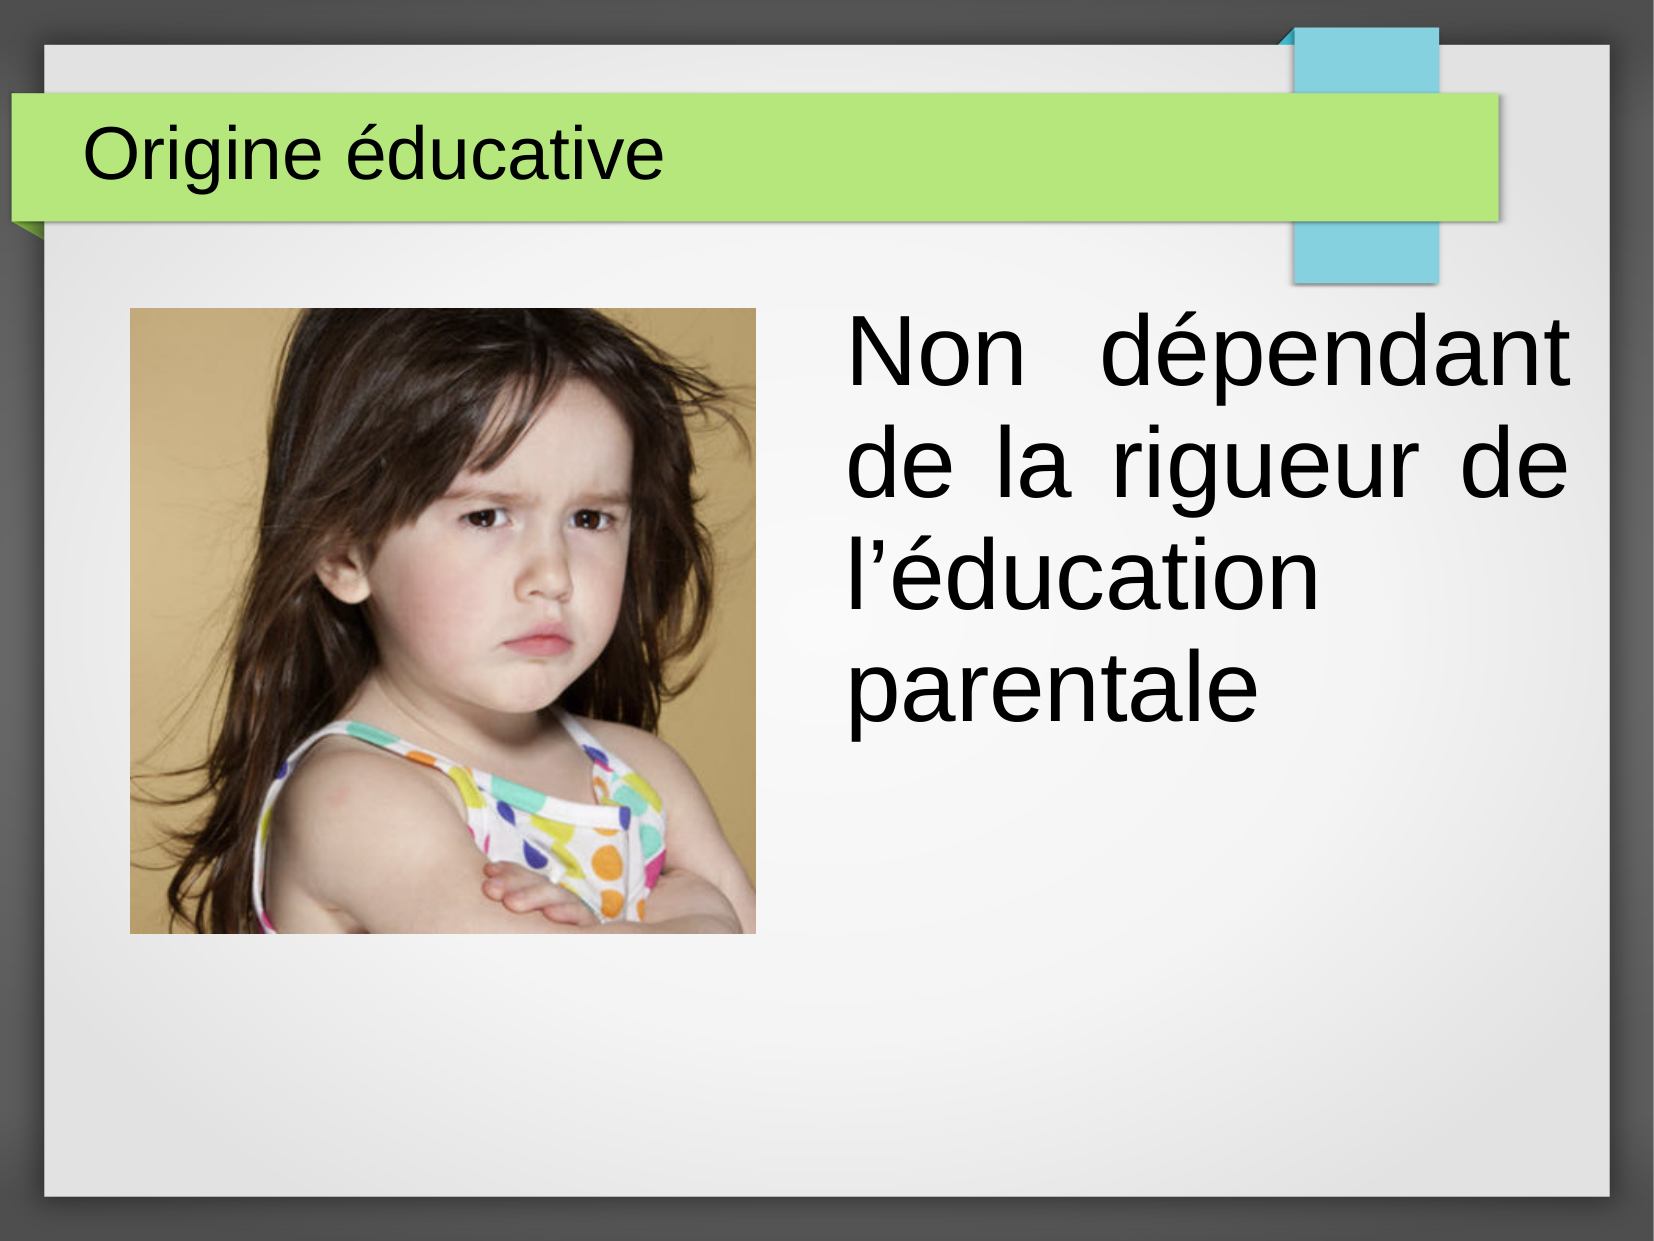

# Origine éducative
Non dépendant de la rigueur de l’éducation parentale